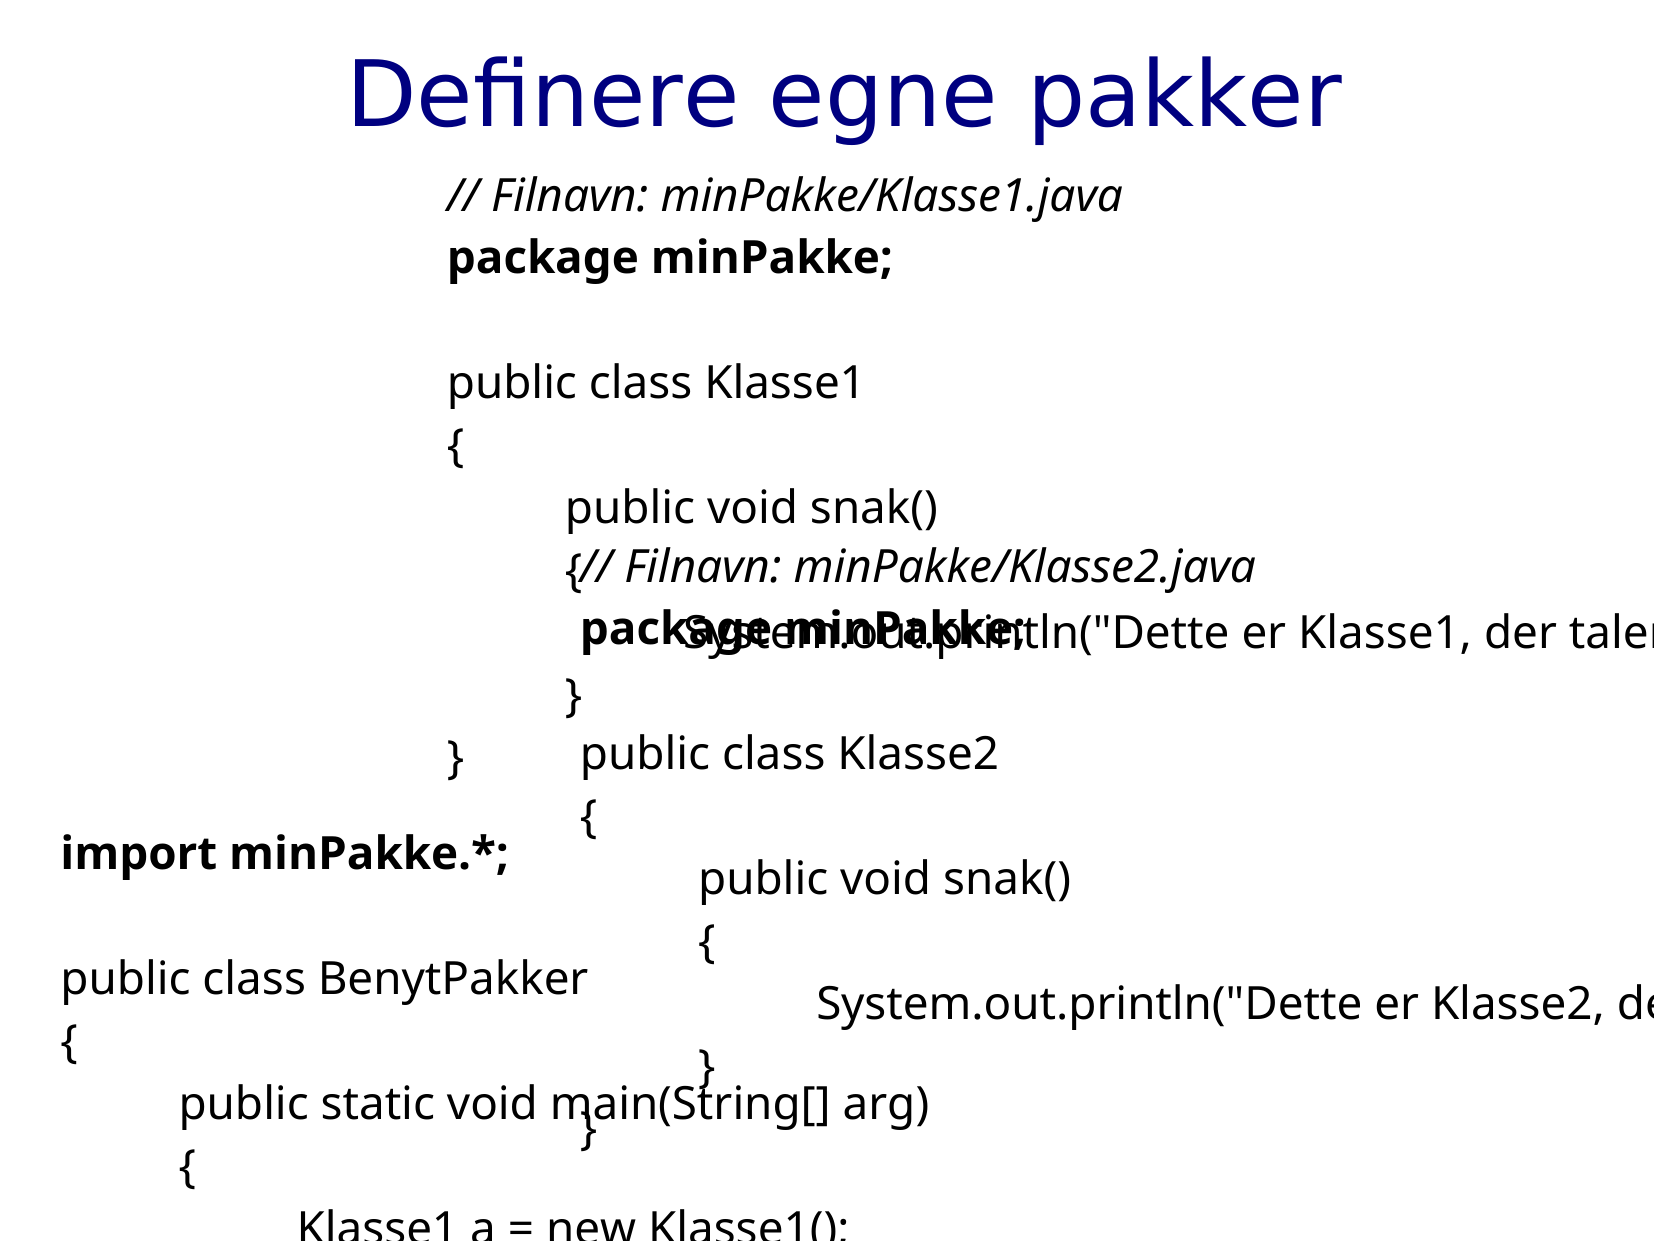

# Definere egne pakker
// Filnavn: minPakke/Klasse1.java
package minPakke;
public class Klasse1
{
	public void snak()
	{
		System.out.println("Dette er Klasse1, der taler!");
	}
}
// Filnavn: minPakke/Klasse2.java
package minPakke;
public class Klasse2
{
	public void snak()
	{
		System.out.println("Dette er Klasse2, der taler!");
	}
}
import minPakke.*;
public class BenytPakker
{
	public static void main(String[] arg)
	{
		Klasse1 a = new Klasse1();
		Klasse2 b = new Klasse2();
		a.snak();
		b.snak();
	}
}